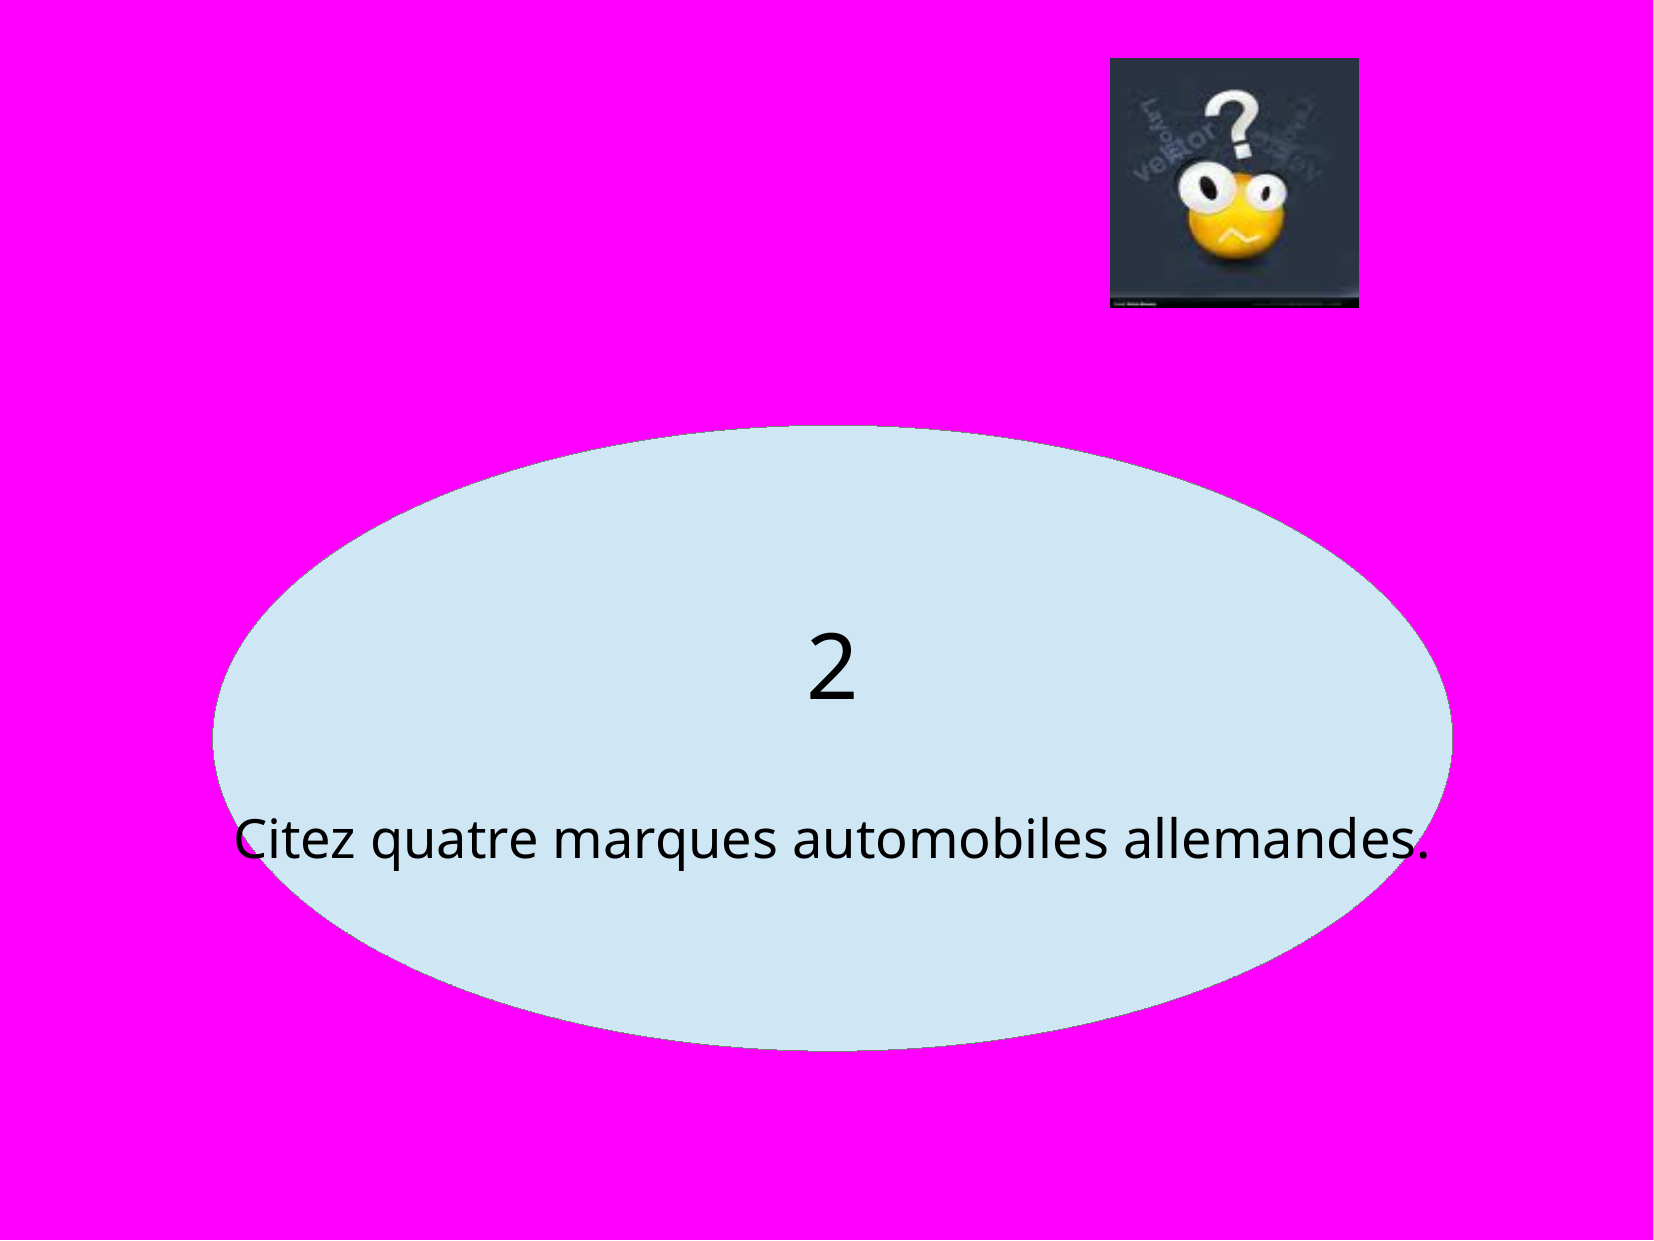

#
2
Citez quatre marques automobiles allemandes.